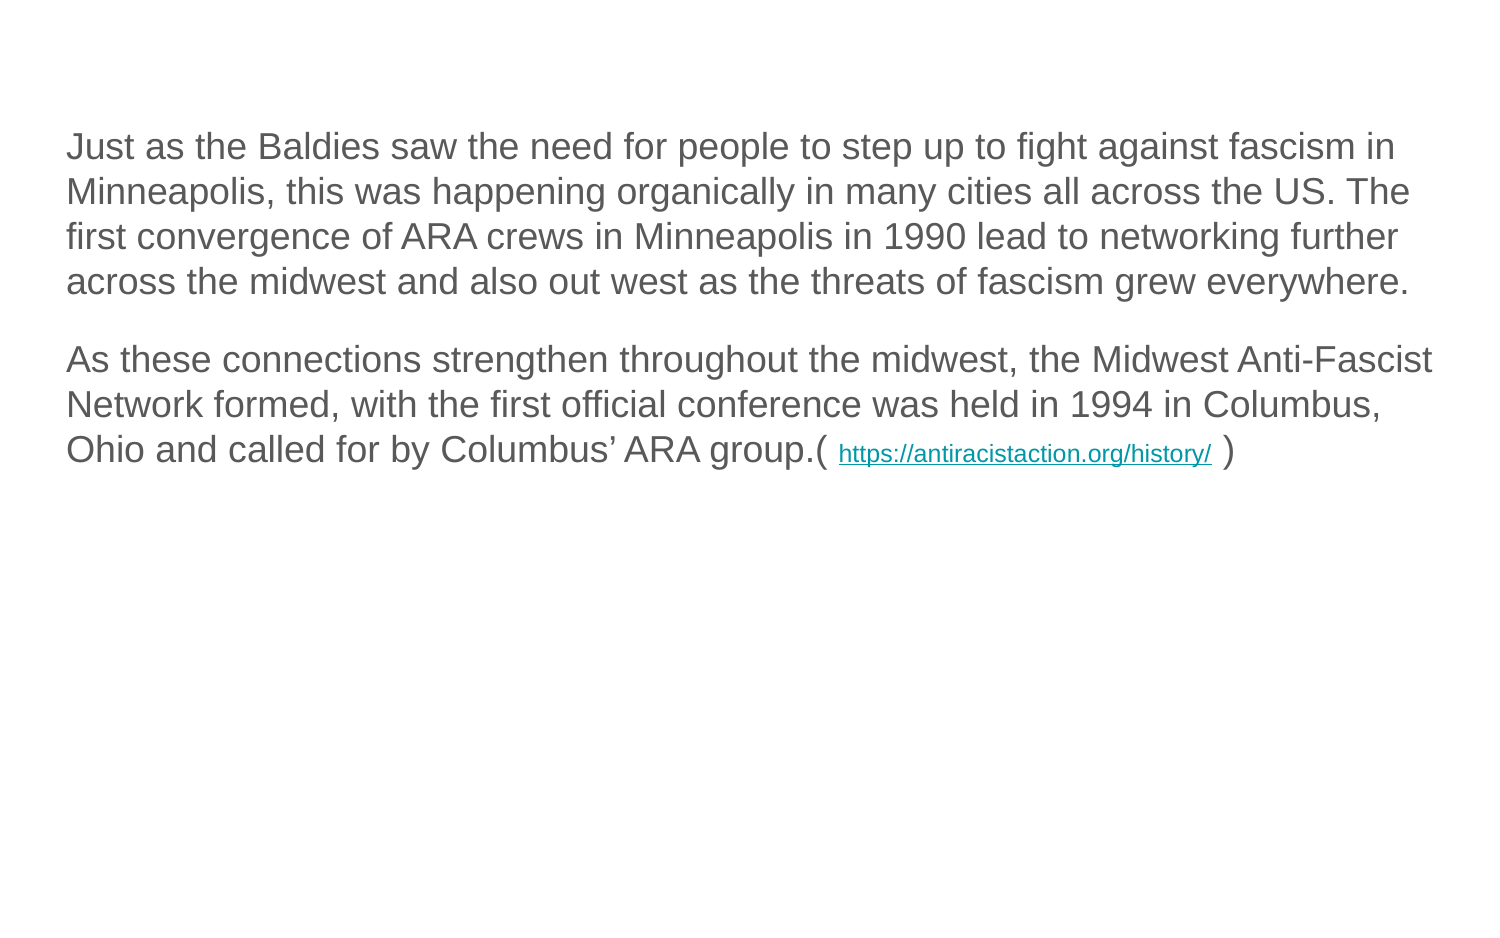

# Just as the Baldies saw the need for people to step up to fight against fascism in Minneapolis, this was happening organically in many cities all across the US. The first convergence of ARA crews in Minneapolis in 1990 lead to networking further across the midwest and also out west as the threats of fascism grew everywhere.
As these connections strengthen throughout the midwest, the Midwest Anti-Fascist Network formed, with the first official conference was held in 1994 in Columbus, Ohio and called for by Columbus’ ARA group.( https://antiracistaction.org/history/ )